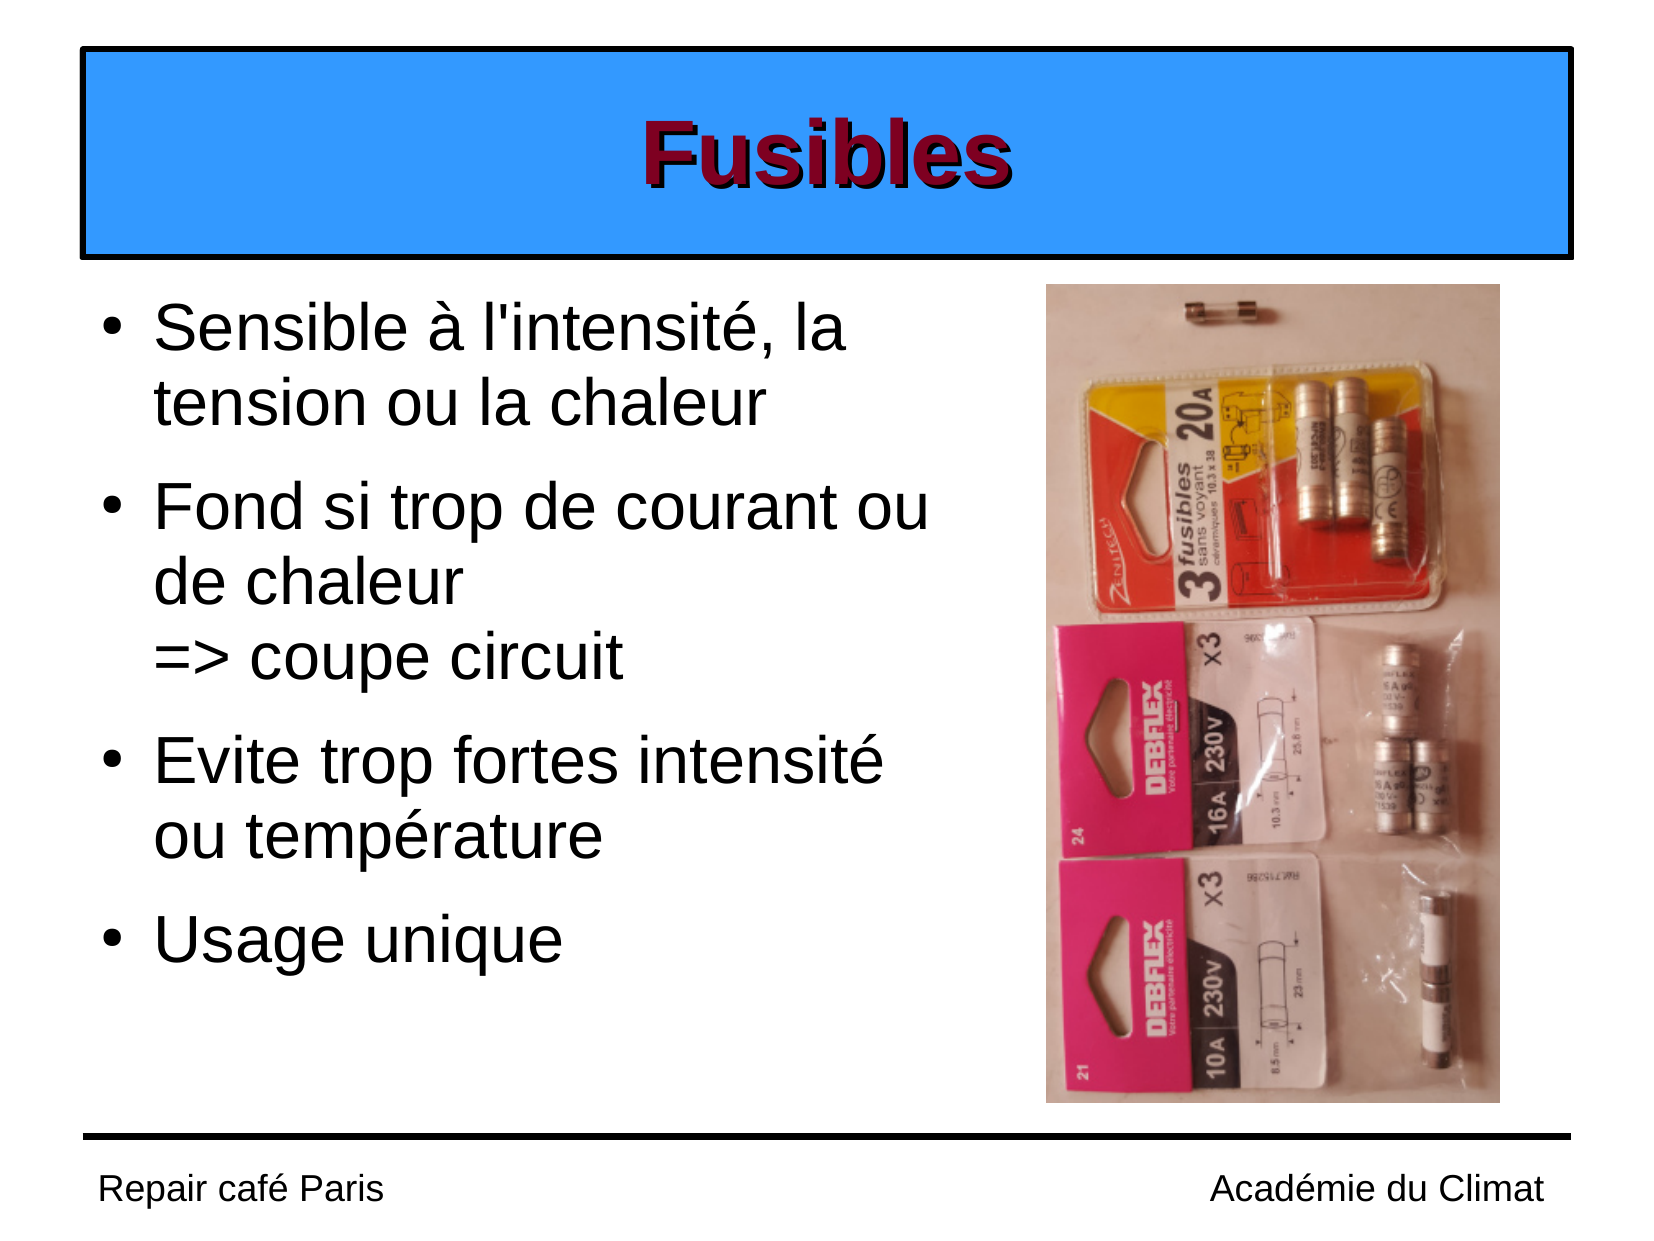

# Fusibles
Sensible à l'intensité, la tension ou la chaleur
Fond si trop de courant ou de chaleur
=> coupe circuit
Evite trop fortes intensité ou température
Usage unique
Repair café Paris	Académie du Climat